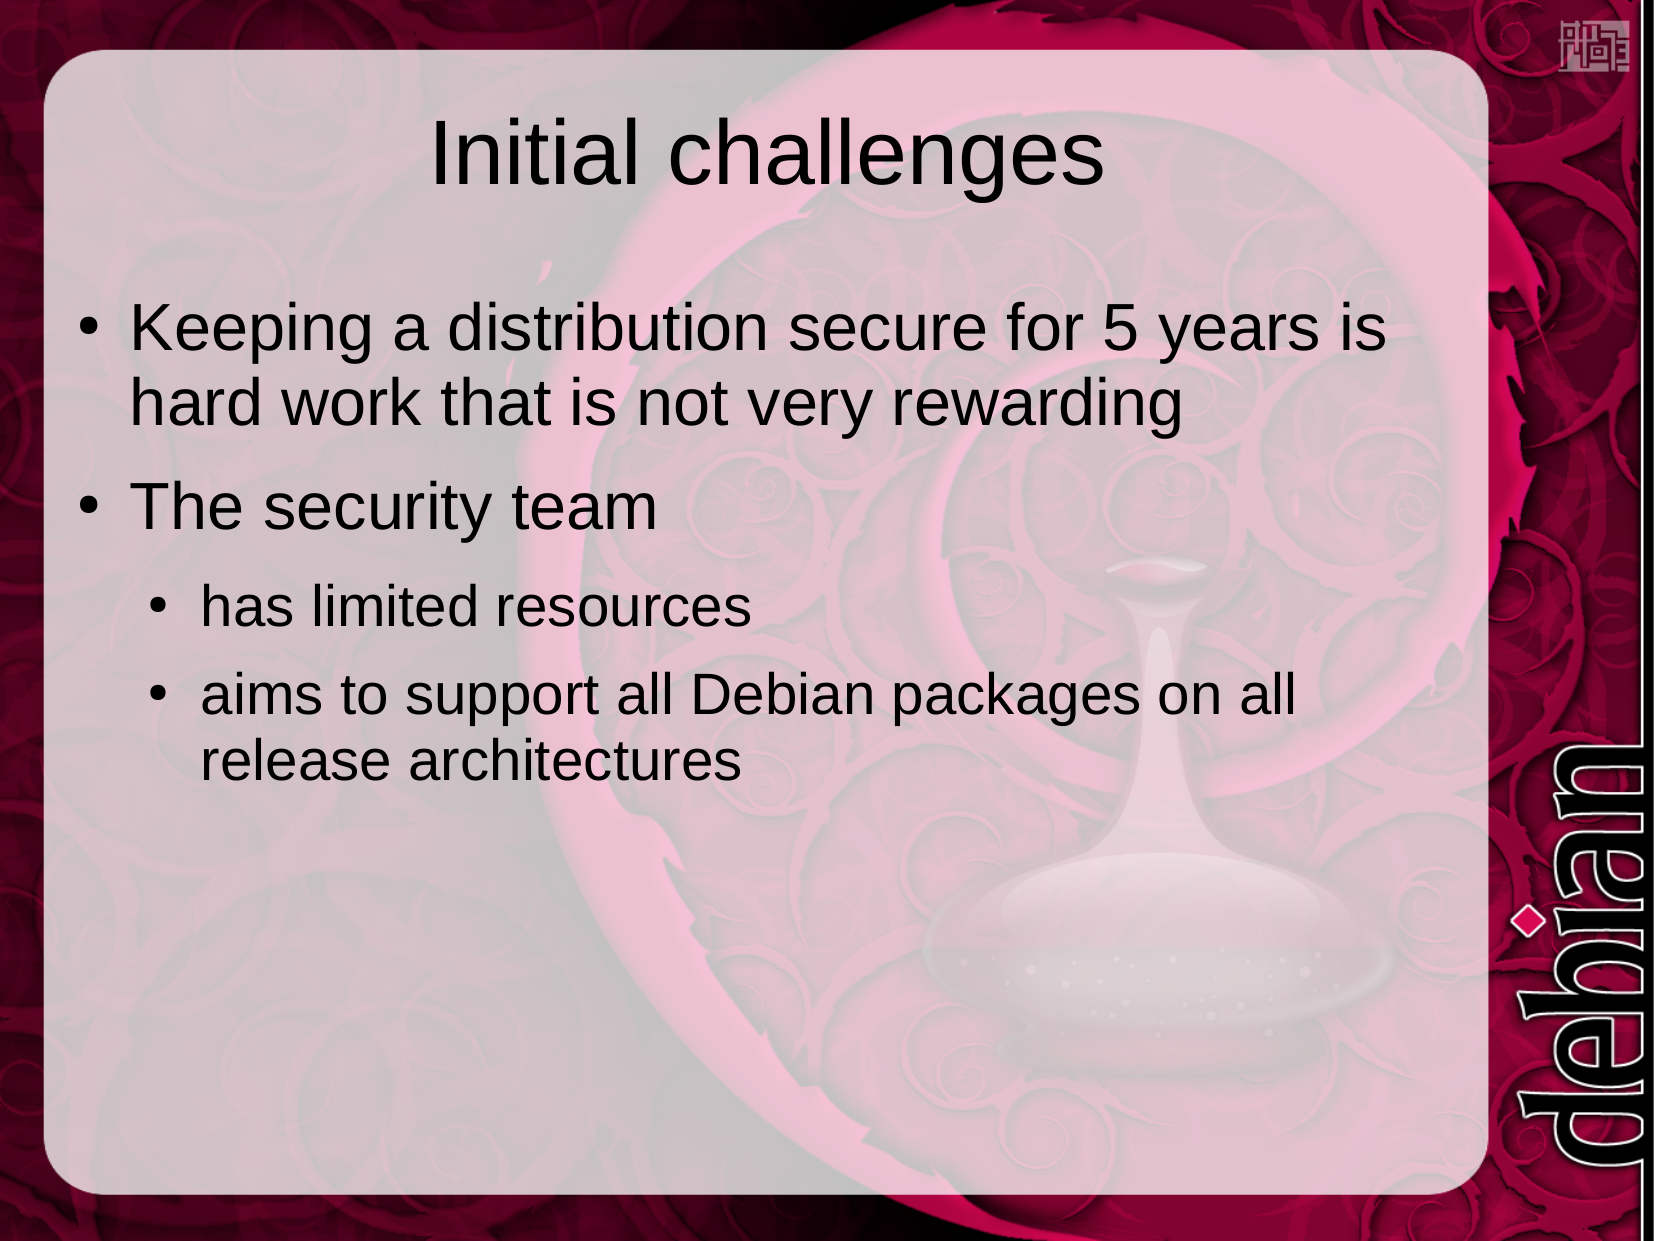

# Initial challenges
Keeping a distribution secure for 5 years is hard work that is not very rewarding
The security team
has limited resources
aims to support all Debian packages on all release architectures